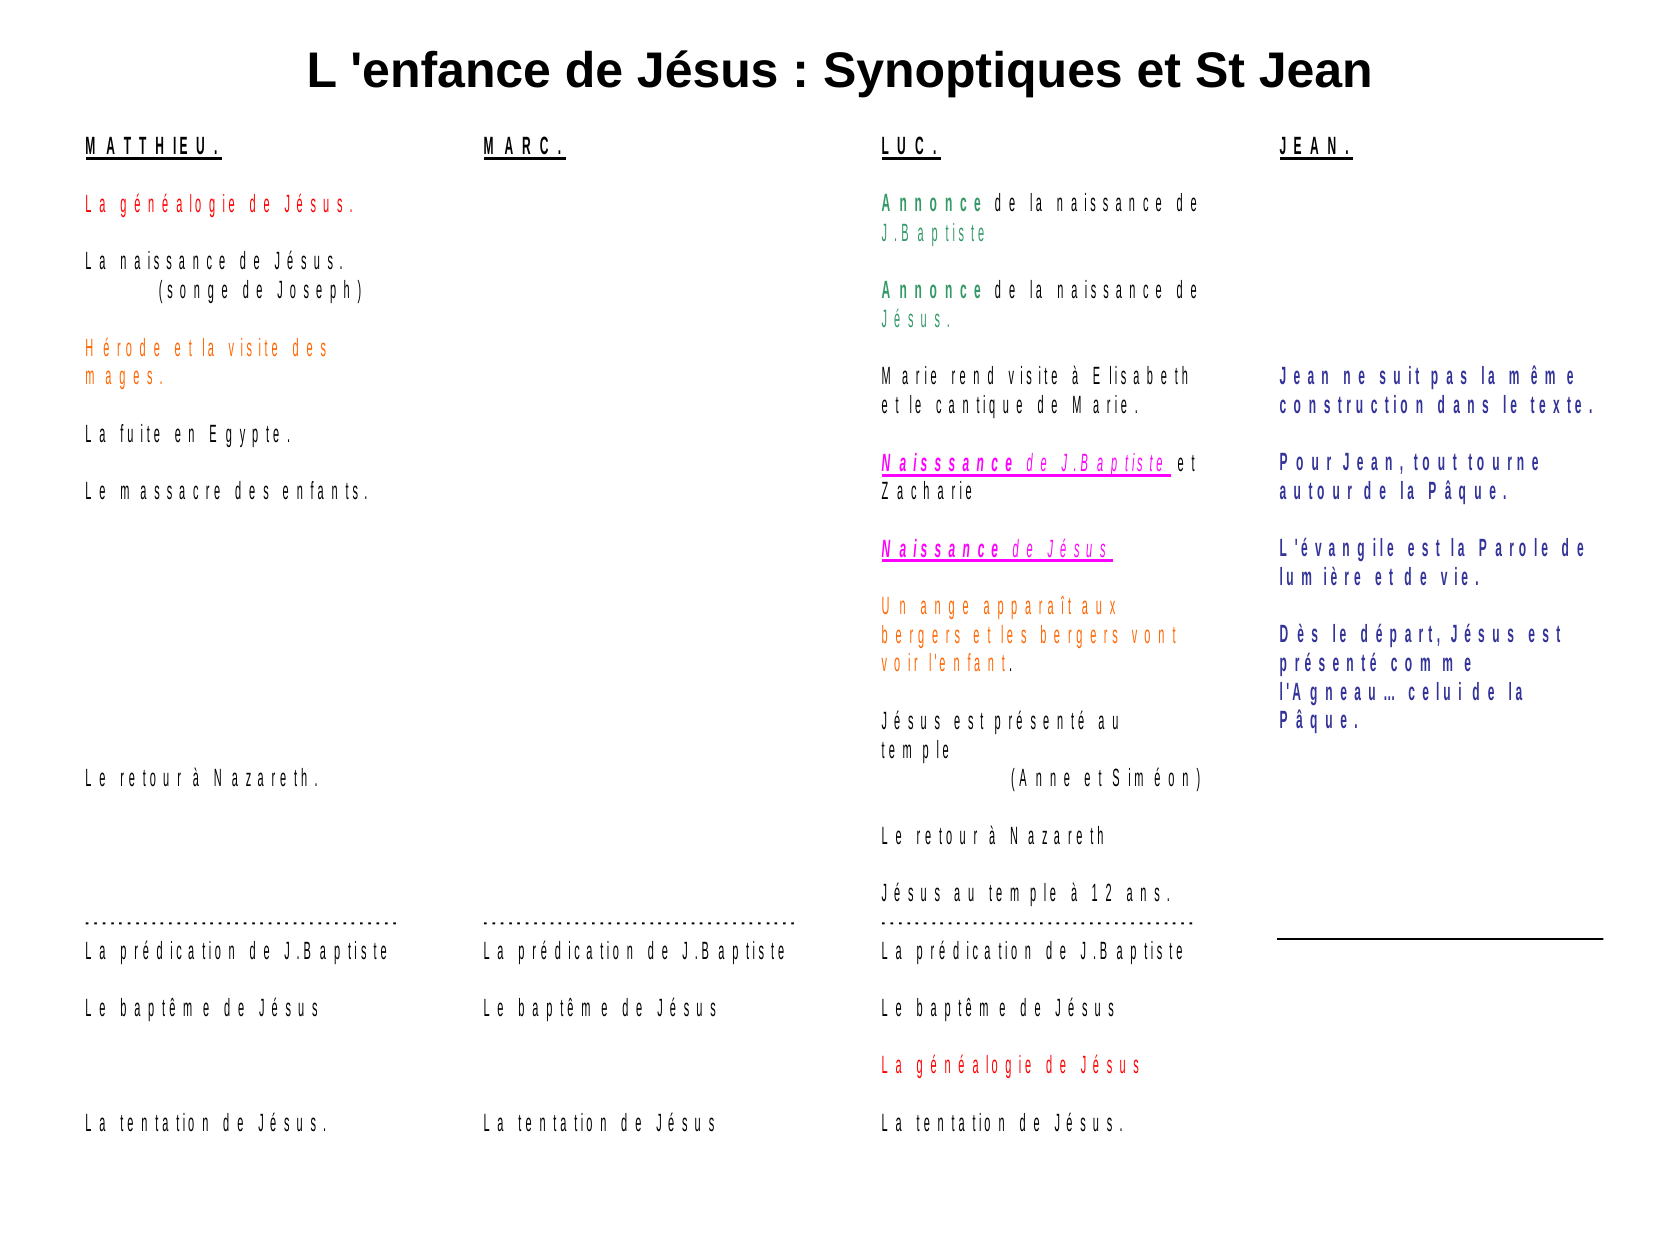

# L 'enfance de Jésus : Synoptiques et St Jean